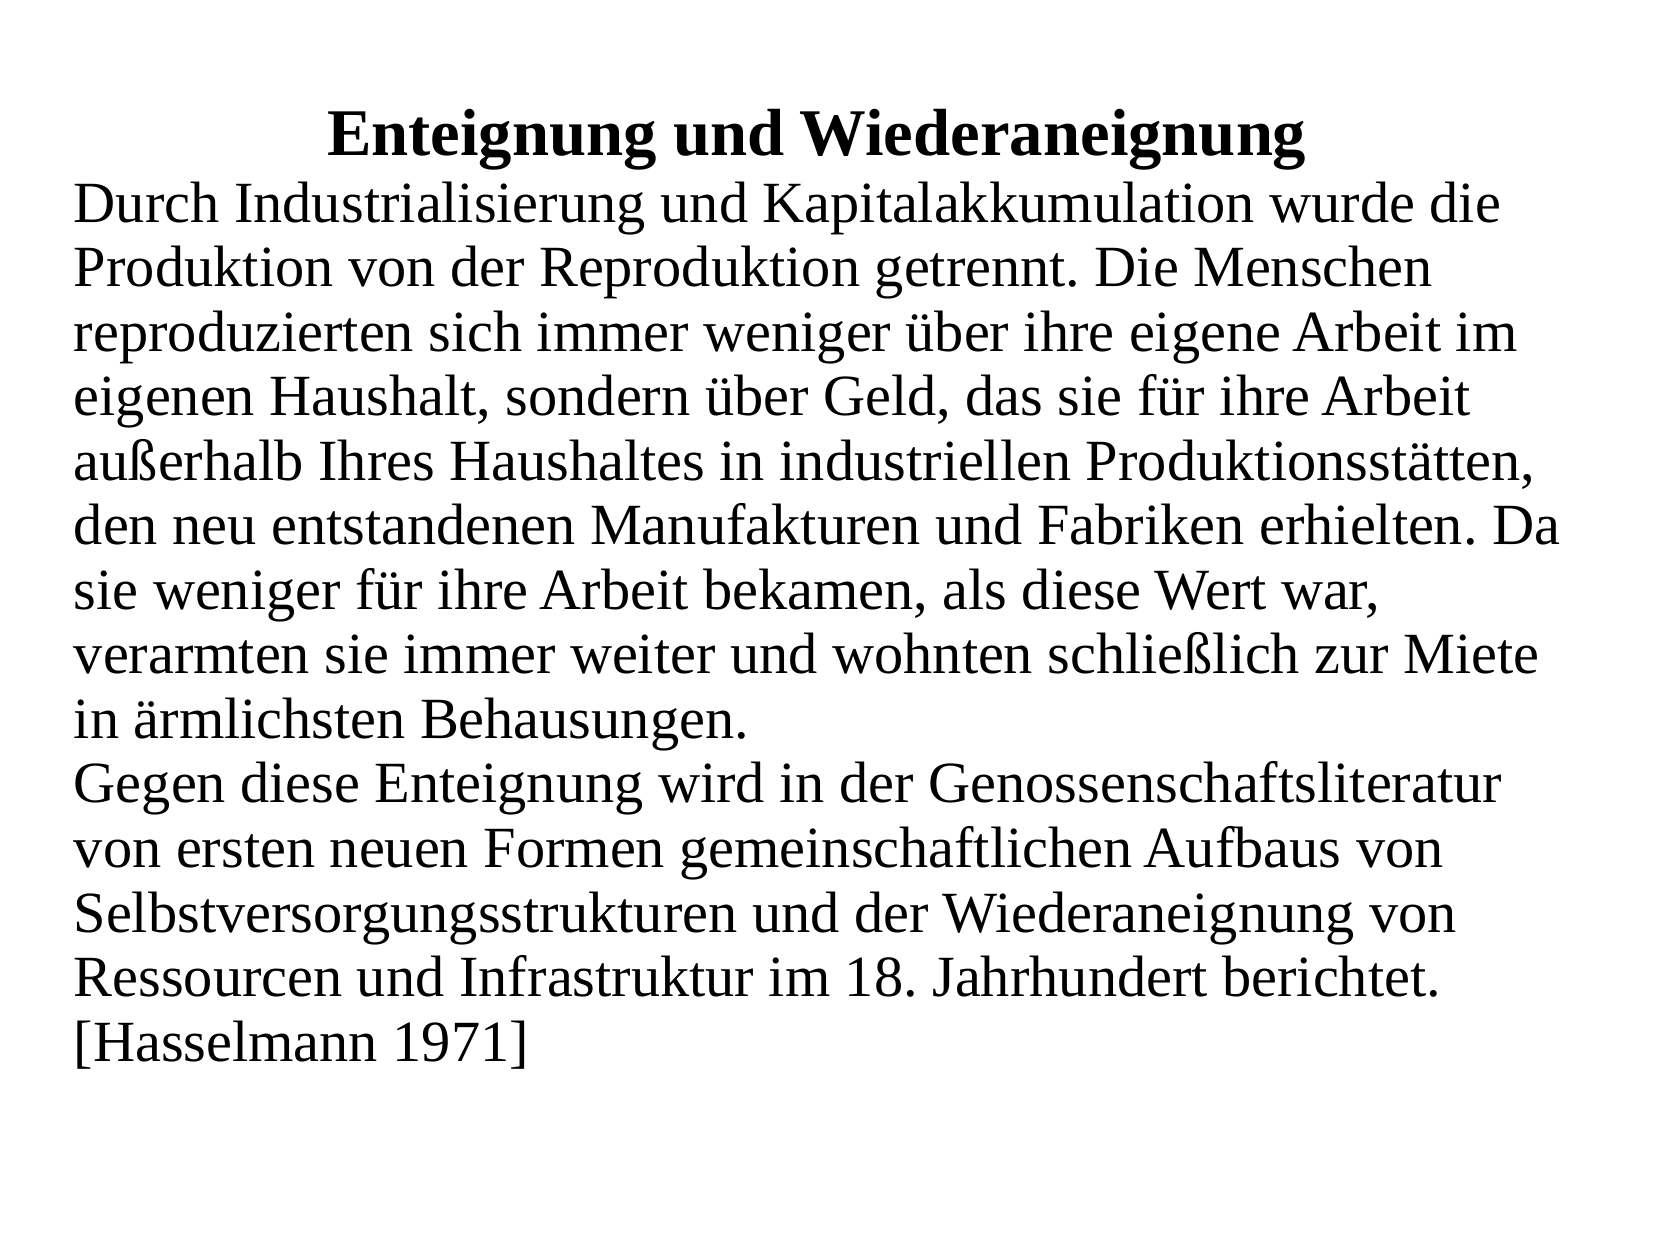

Enteignung und Wiederaneignung
Durch Industrialisierung und Kapitalakkumulation wurde die Produktion von der Reproduktion getrennt. Die Menschen reproduzierten sich immer weniger über ihre eigene Arbeit im eigenen Haushalt, sondern über Geld, das sie für ihre Arbeit außerhalb Ihres Haushaltes in industriellen Produktionsstätten, den neu entstandenen Manufakturen und Fabriken erhielten. Da sie weniger für ihre Arbeit bekamen, als diese Wert war, verarmten sie immer weiter und wohnten schließlich zur Miete in ärmlichsten Behausungen.
Gegen diese Enteignung wird in der Genossenschaftsliteratur von ersten neuen Formen gemeinschaftlichen Aufbaus von Selbstversorgungsstrukturen und der Wiederaneignung von Ressourcen und Infrastruktur im 18. Jahrhundert berichtet. [Hasselmann 1971]